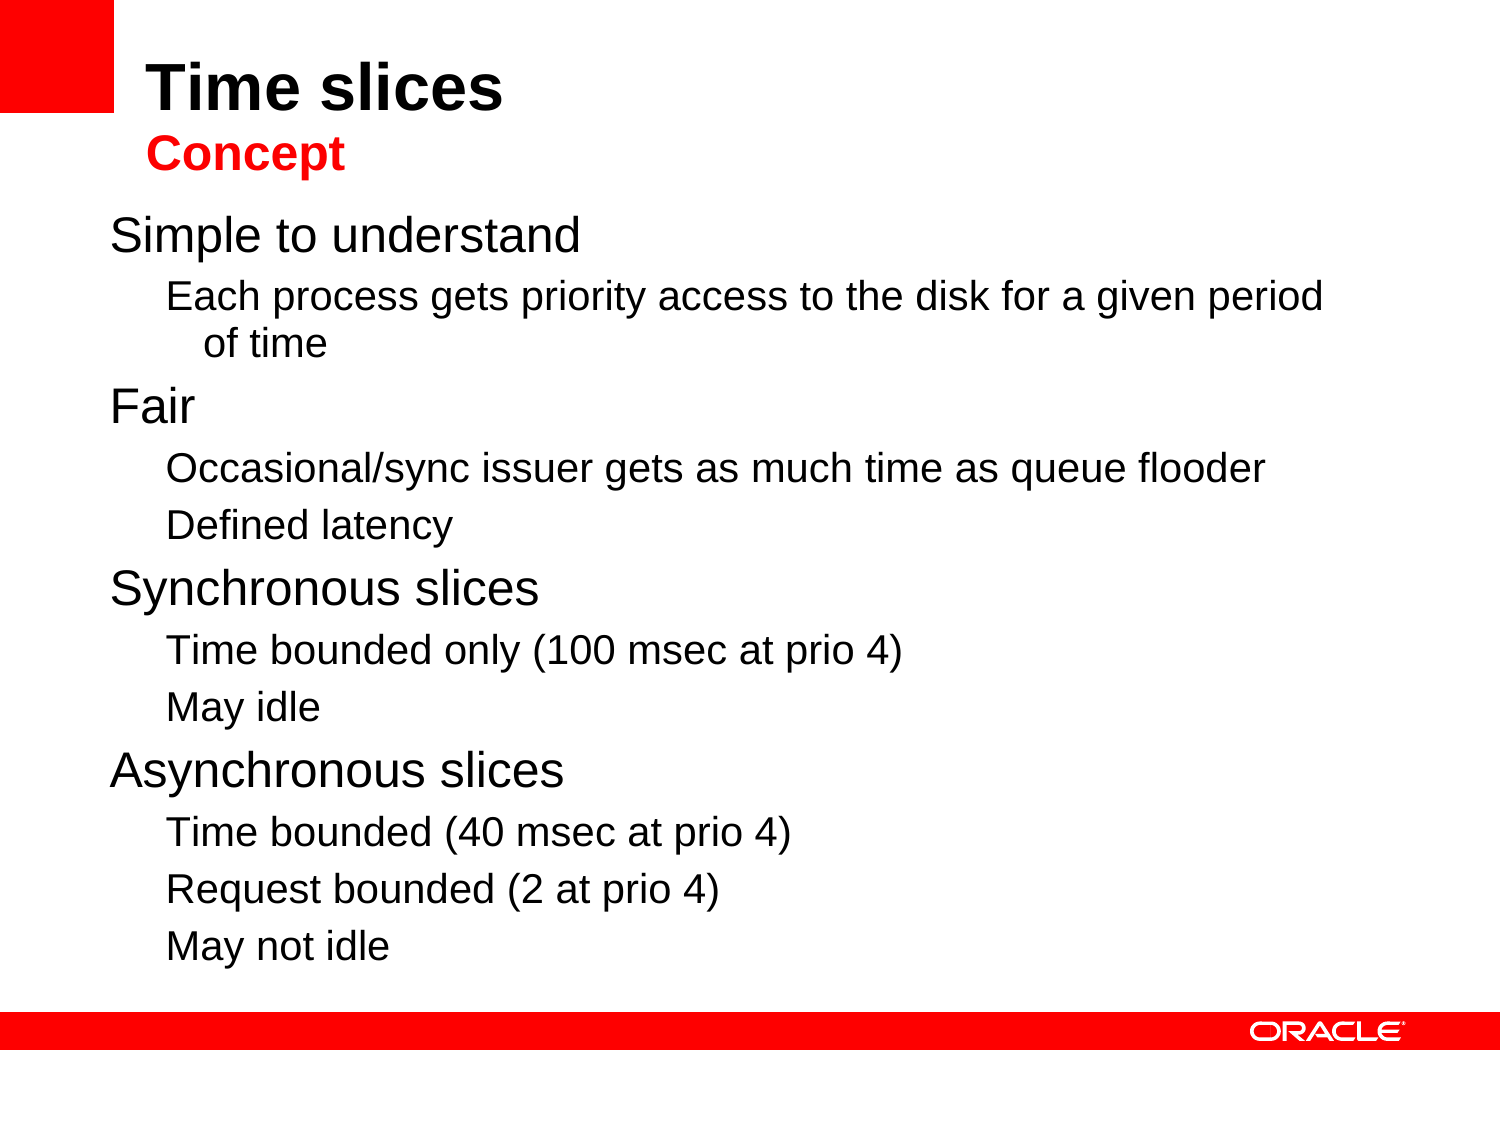

# Time slices Concept
Simple to understand
Each process gets priority access to the disk for a given period of time
Fair
Occasional/sync issuer gets as much time as queue flooder
Defined latency
Synchronous slices
Time bounded only (100 msec at prio 4)
May idle
Asynchronous slices
Time bounded (40 msec at prio 4)
Request bounded (2 at prio 4)
May not idle